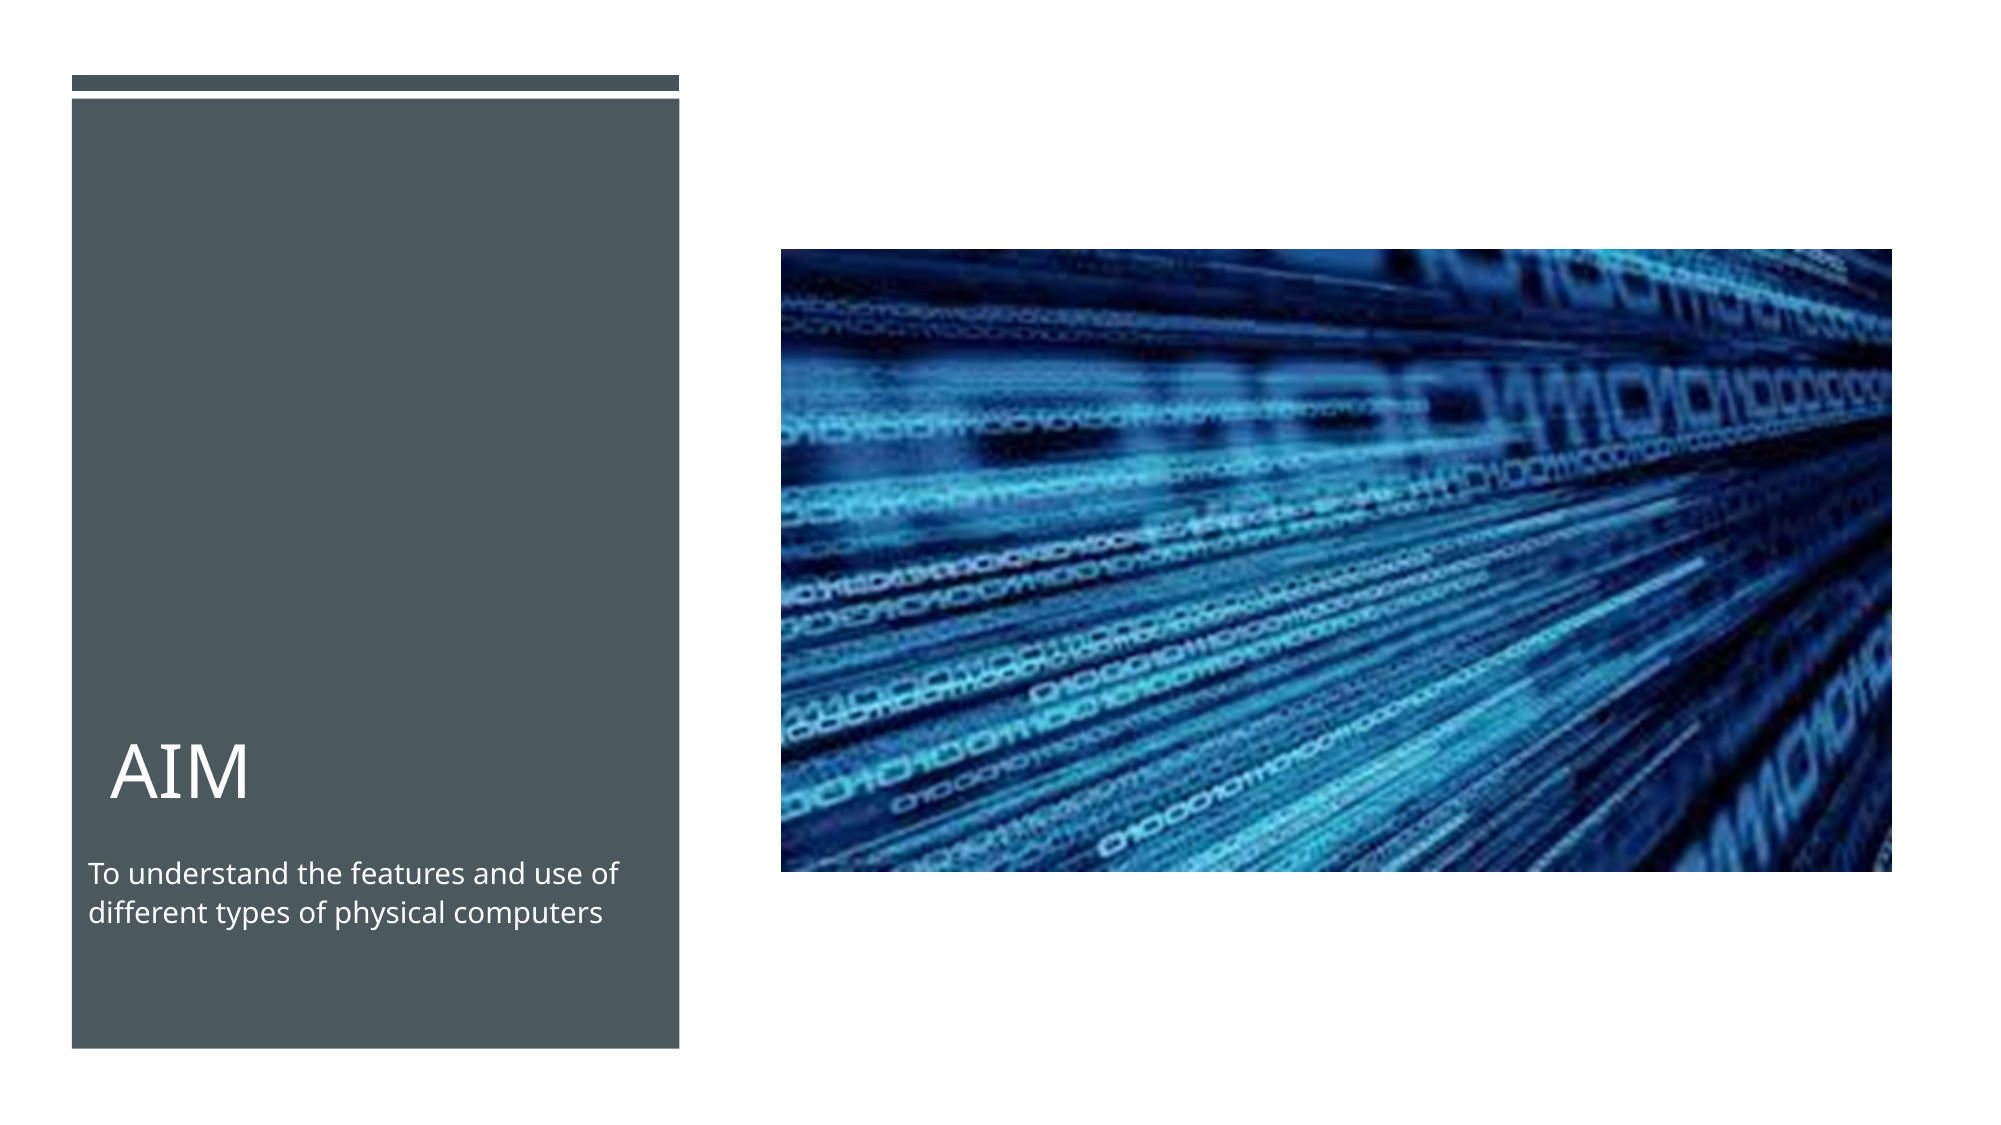

# Aim
To understand the features and use of different types of physical computers